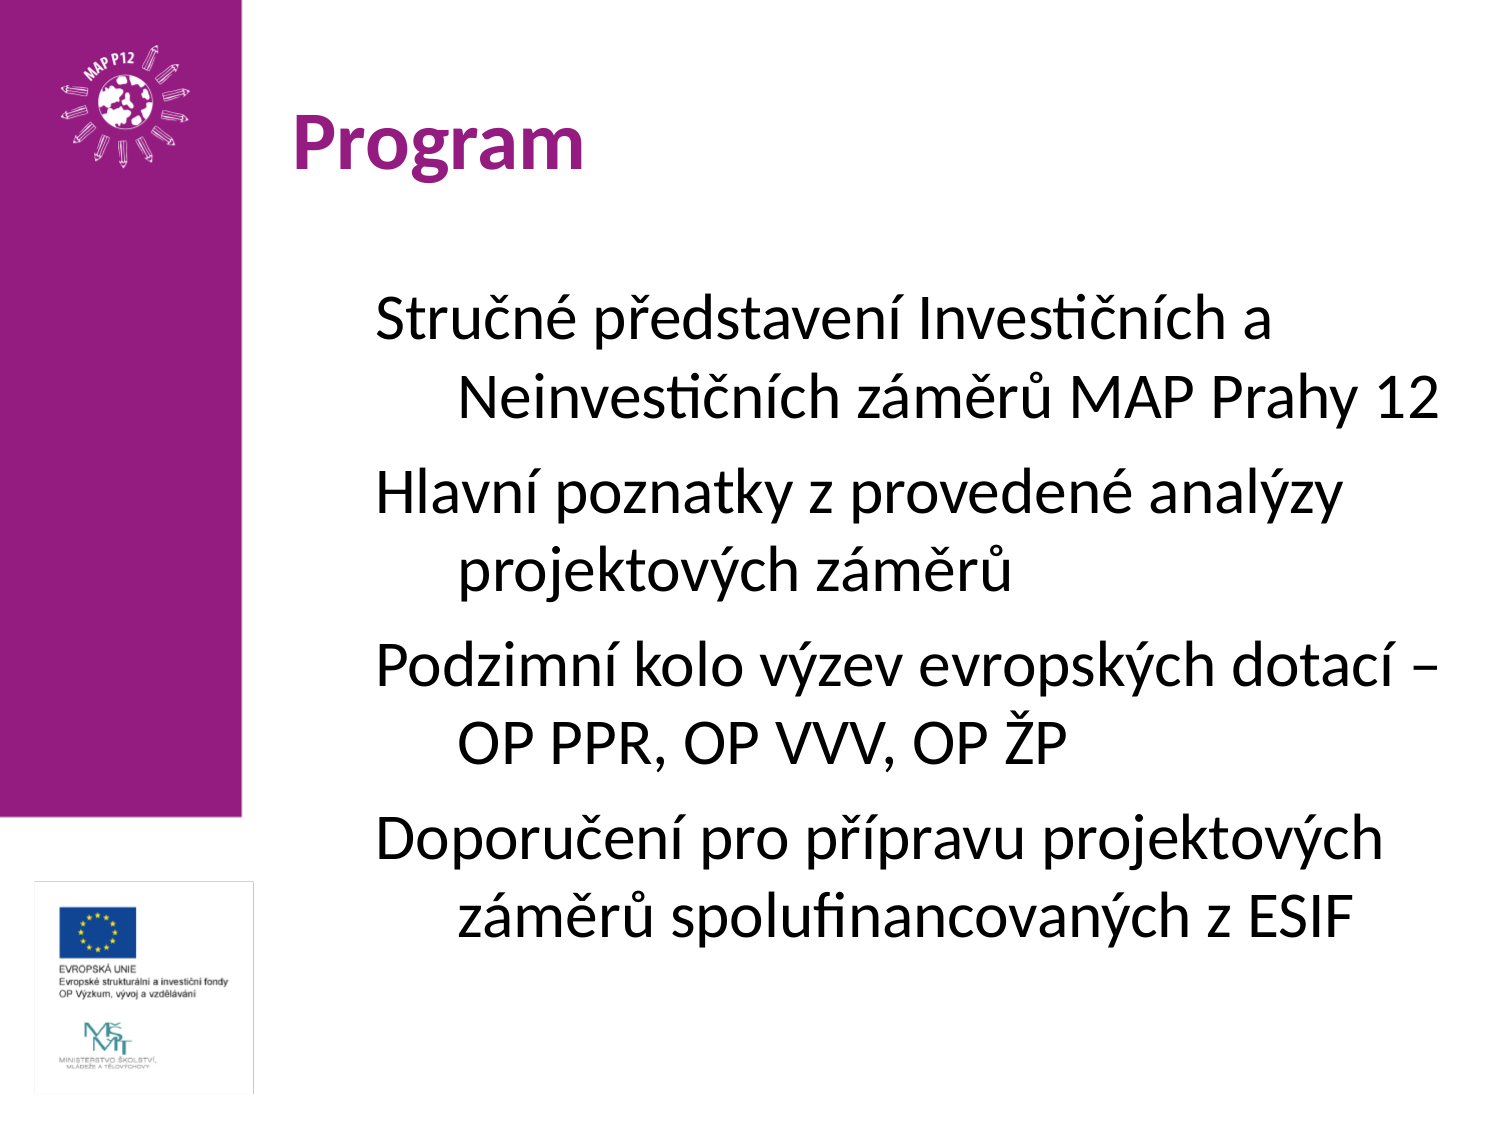

# Program
Stručné představení Investičních a Neinvestičních záměrů MAP Prahy 12
Hlavní poznatky z provedené analýzy projektových záměrů
Podzimní kolo výzev evropských dotací – OP PPR, OP VVV, OP ŽP
Doporučení pro přípravu projektových záměrů spolufinancovaných z ESIF